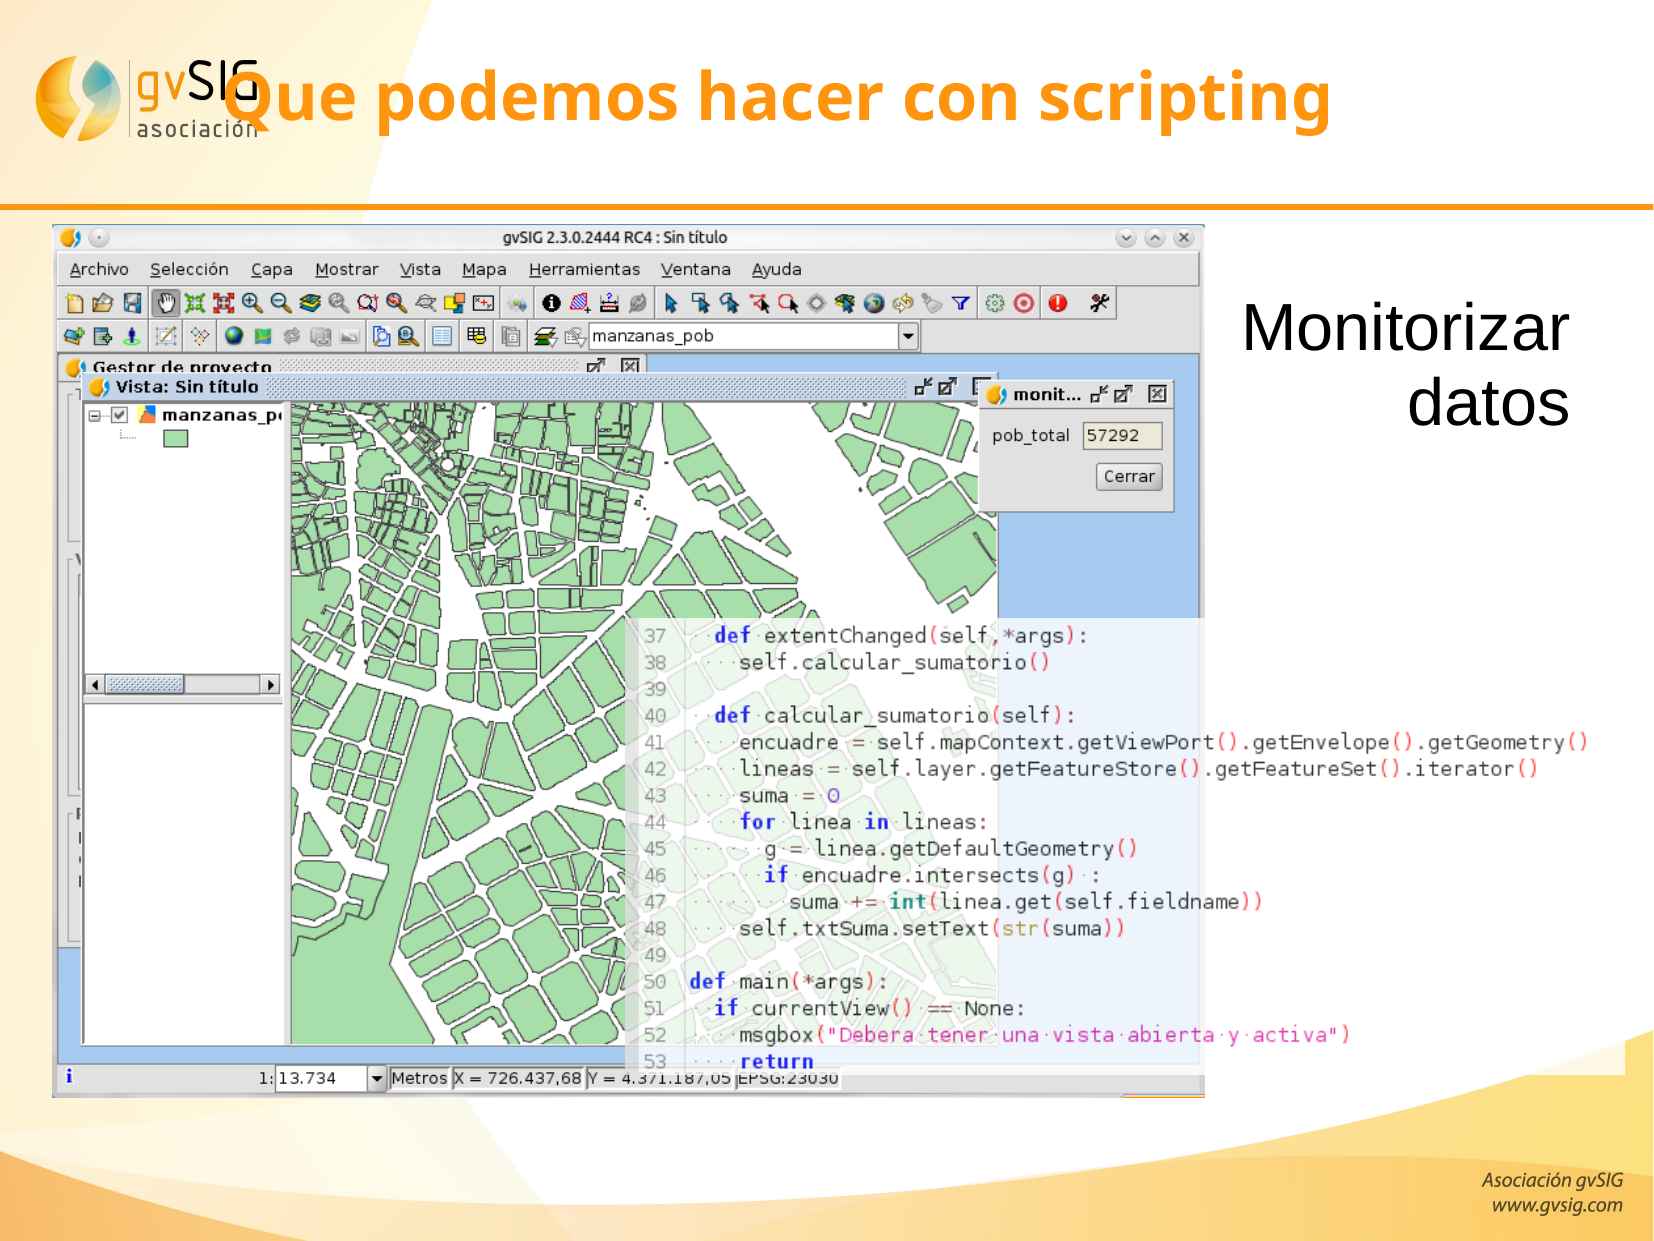

Que podemos hacer con scripting
# Monitorizar
datos